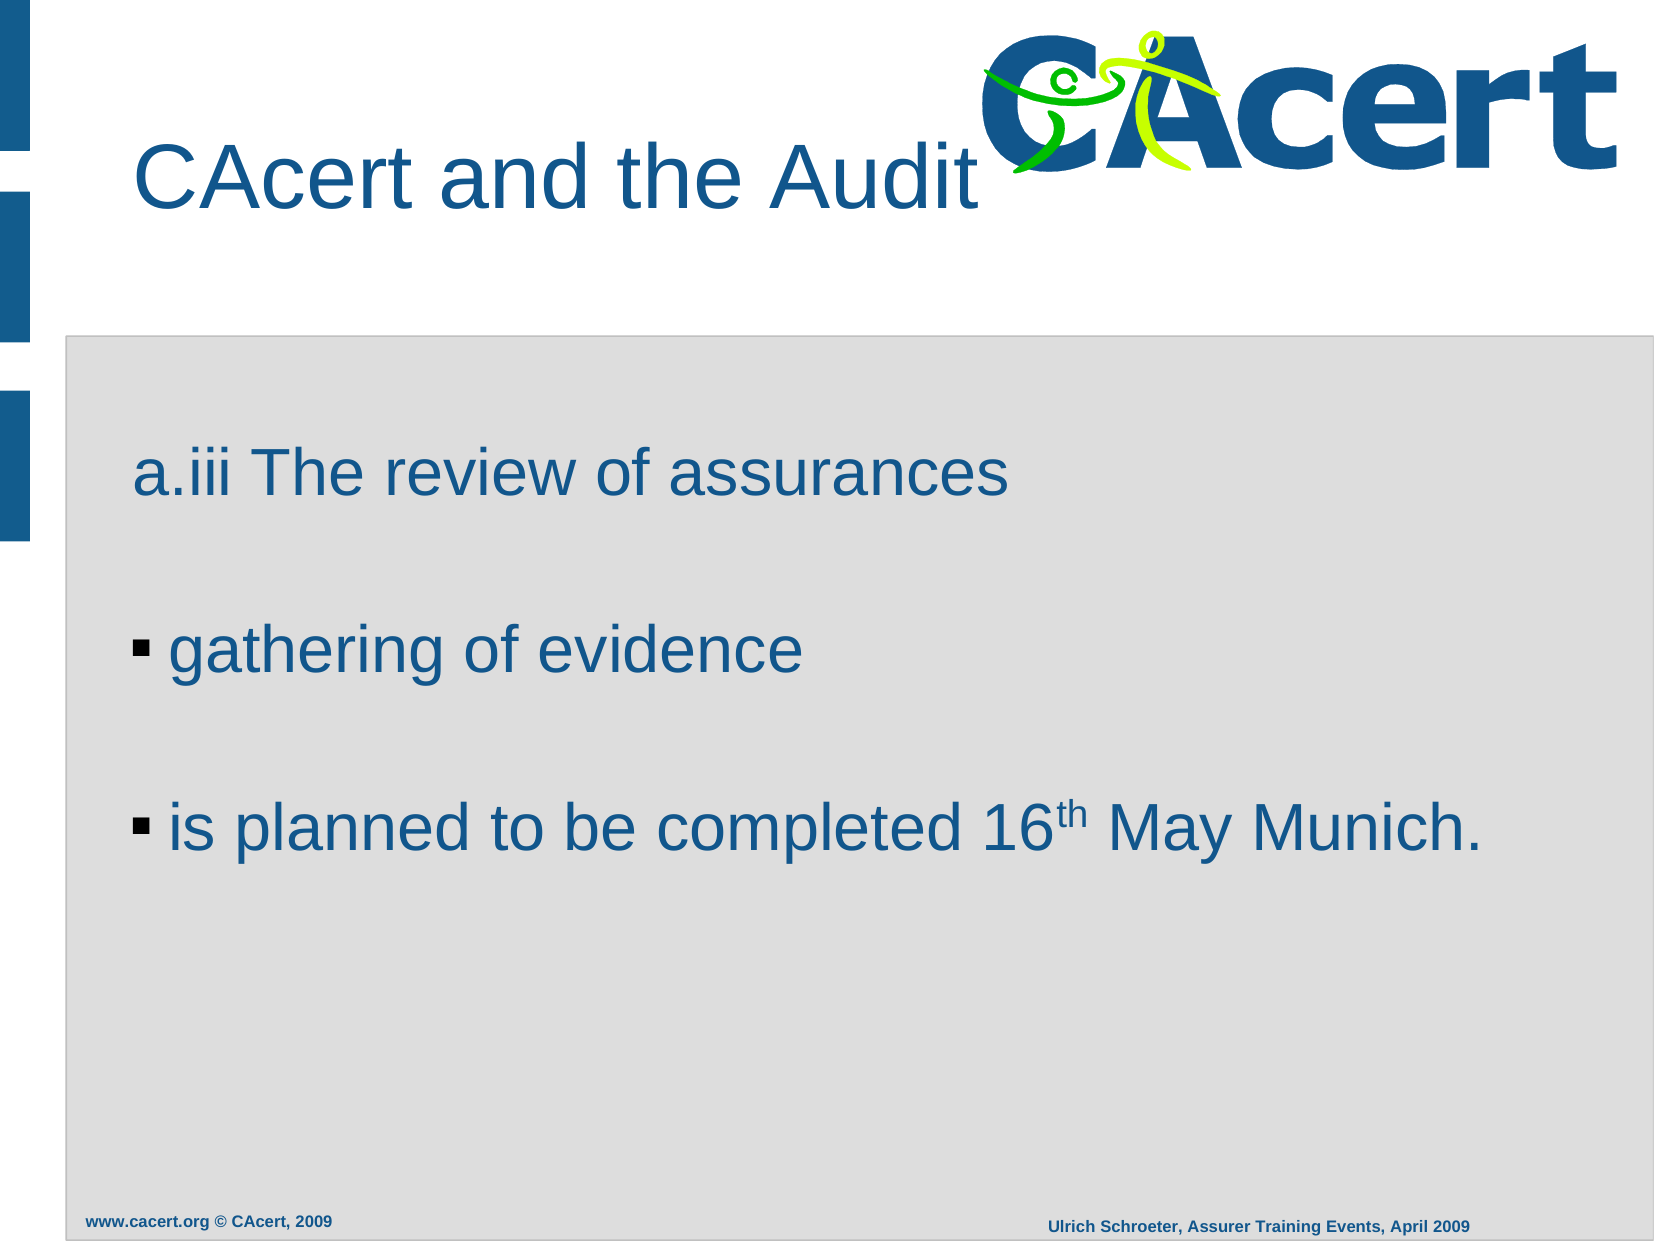

CAcert and the Audit
a.iii The review of assurances
 gathering of evidence
 is planned to be completed 16th May Munich.